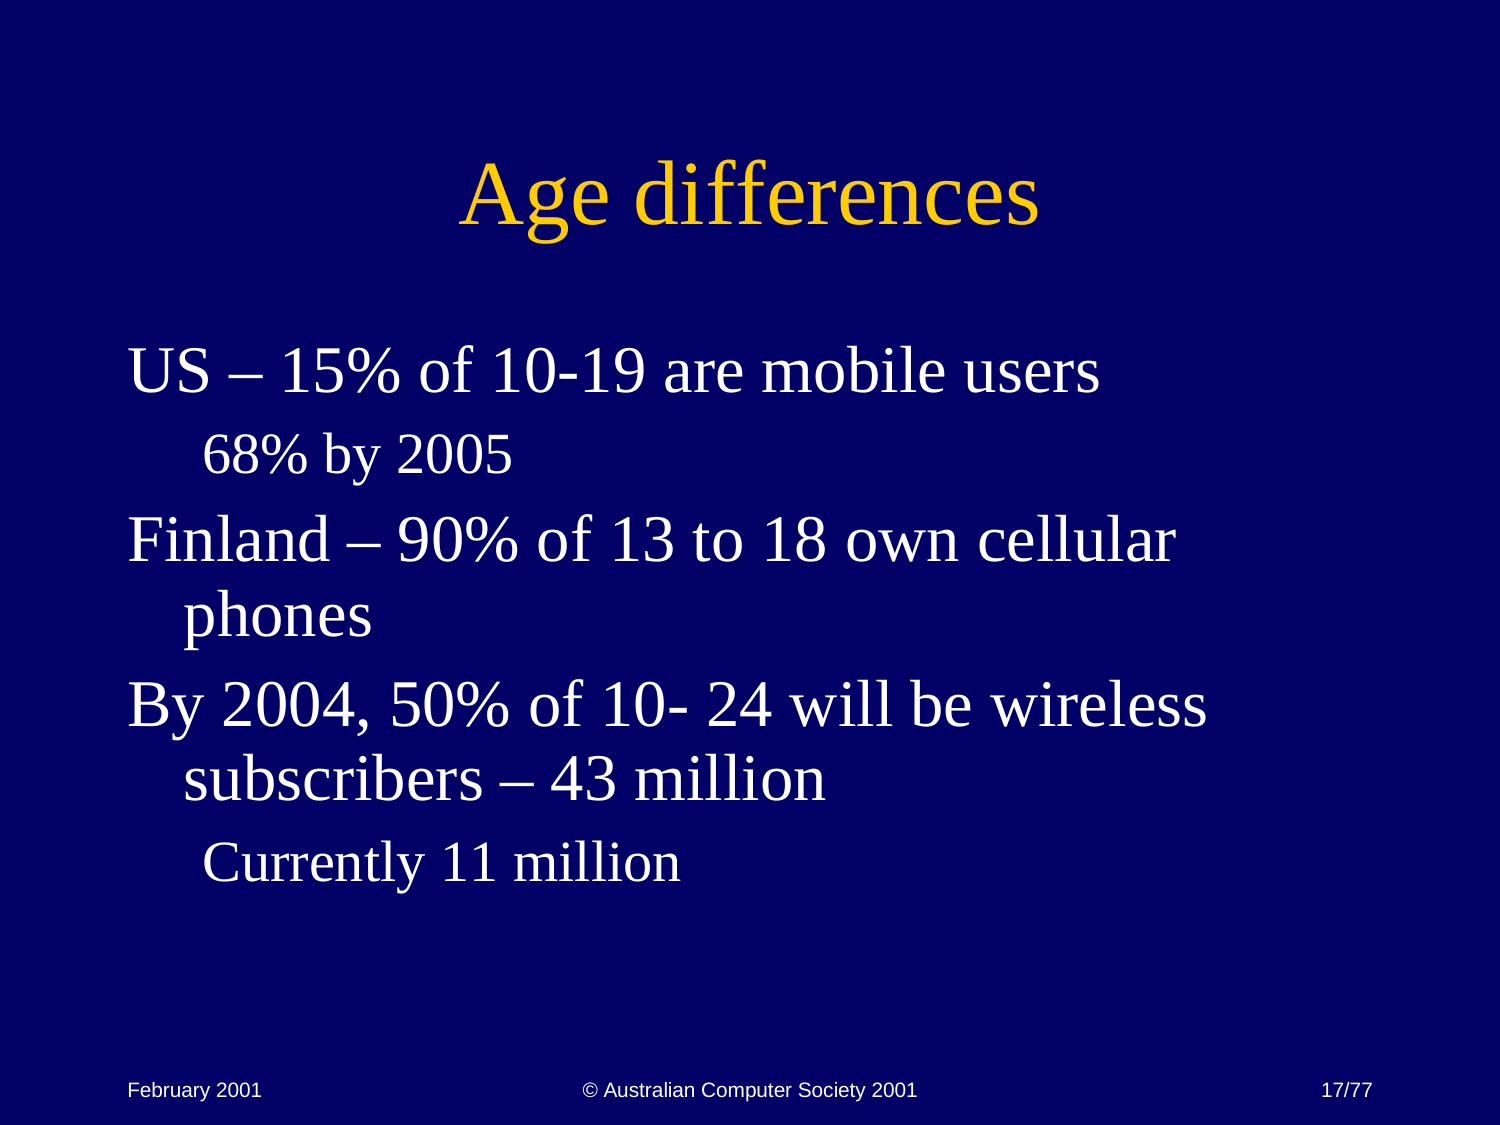

# Age differences
US – 15% of 10-19 are mobile users
68% by 2005
Finland – 90% of 13 to 18 own cellular phones
By 2004, 50% of 10- 24 will be wireless subscribers – 43 million
Currently 11 million
February 2001
© Australian Computer Society 2001
17